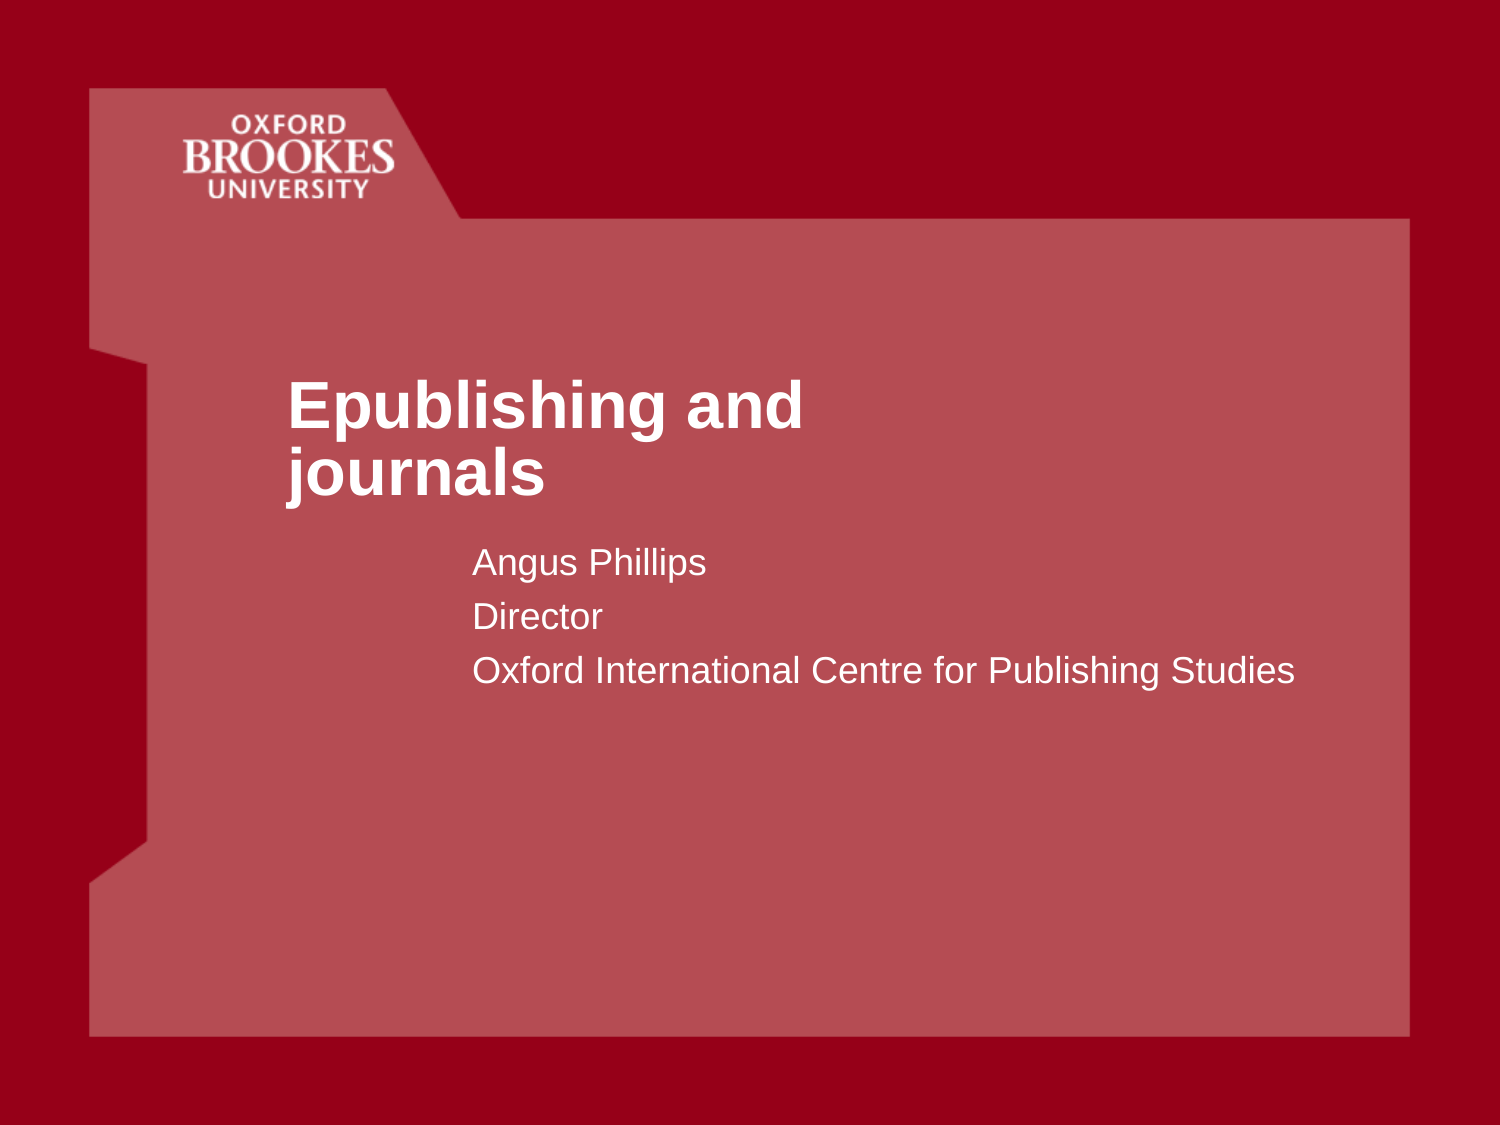

# Epublishing and journals
Angus Phillips
Director
Oxford International Centre for Publishing Studies